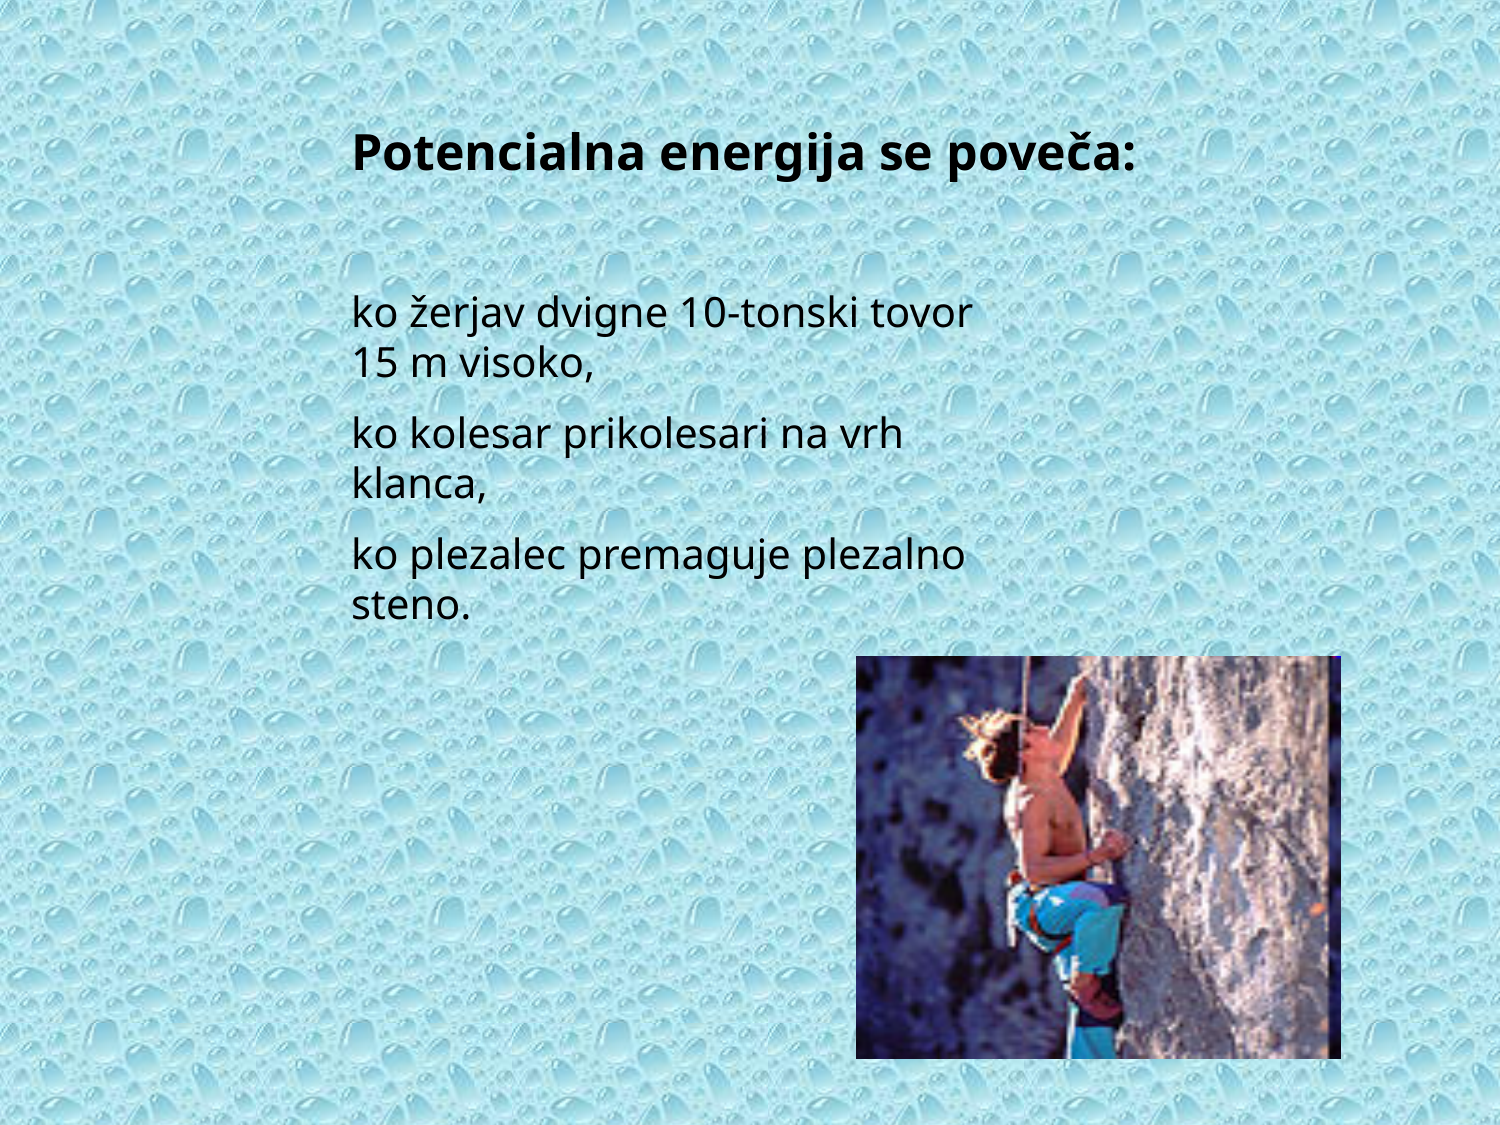

Potencialna energija se poveča:
ko žerjav dvigne 10-tonski tovor 15 m visoko,
ko kolesar prikolesari na vrh klanca,
ko plezalec premaguje plezalno steno.